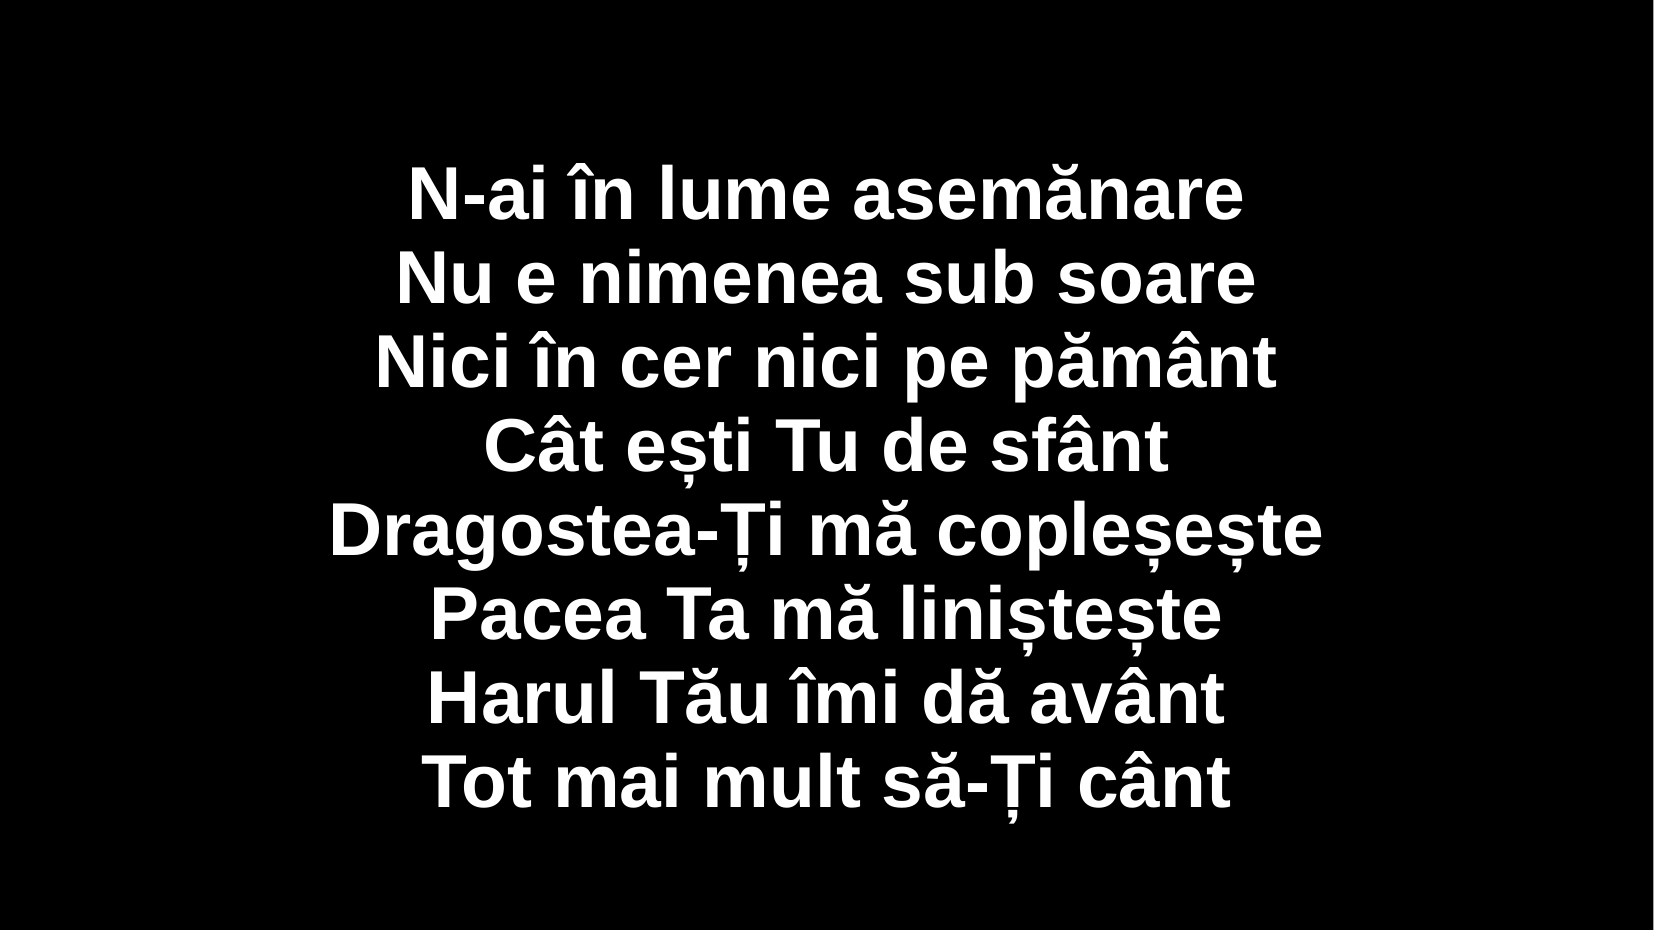

N-ai în lume asemănare
Nu e nimenea sub soare
Nici în cer nici pe pământ
Cât ești Tu de sfânt
Dragostea-Ți mă copleșește
Pacea Ta mă liniștește
Harul Tău îmi dă avânt
Tot mai mult să-Ți cânt